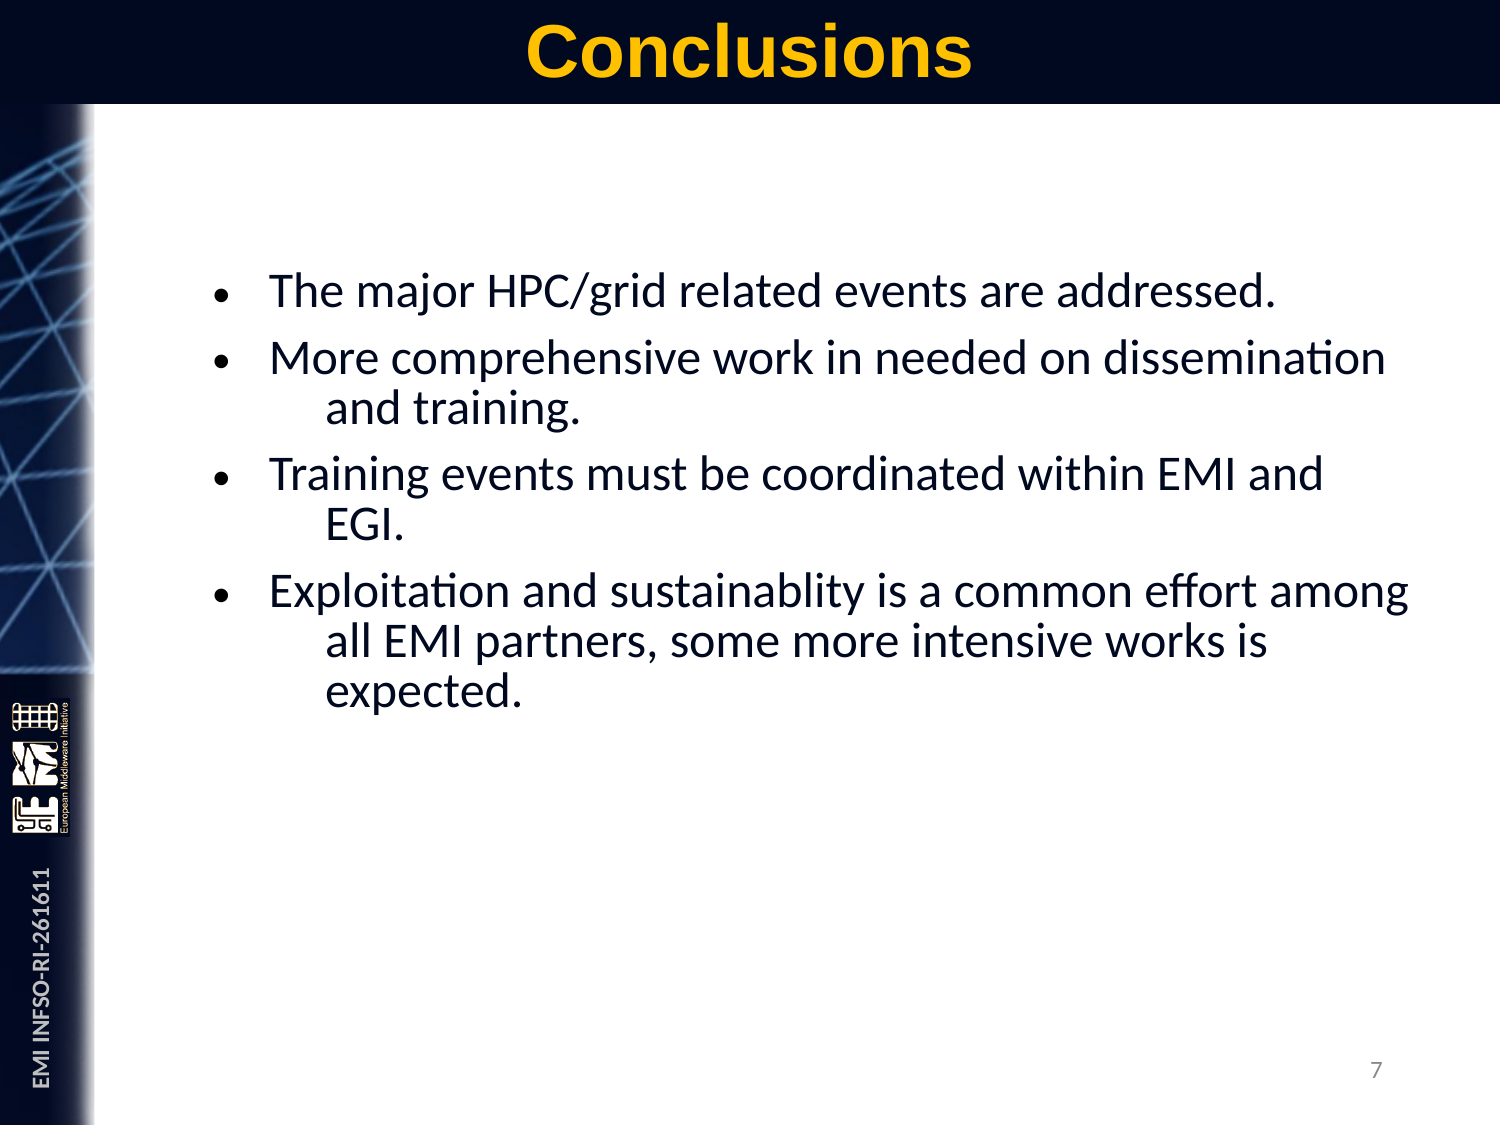

Conclusions
# The major HPC/grid related events are addressed.
More comprehensive work in needed on dissemination and training.
Training events must be coordinated within EMI and EGI.
Exploitation and sustainablity is a common effort among all EMI partners, some more intensive works is expected.